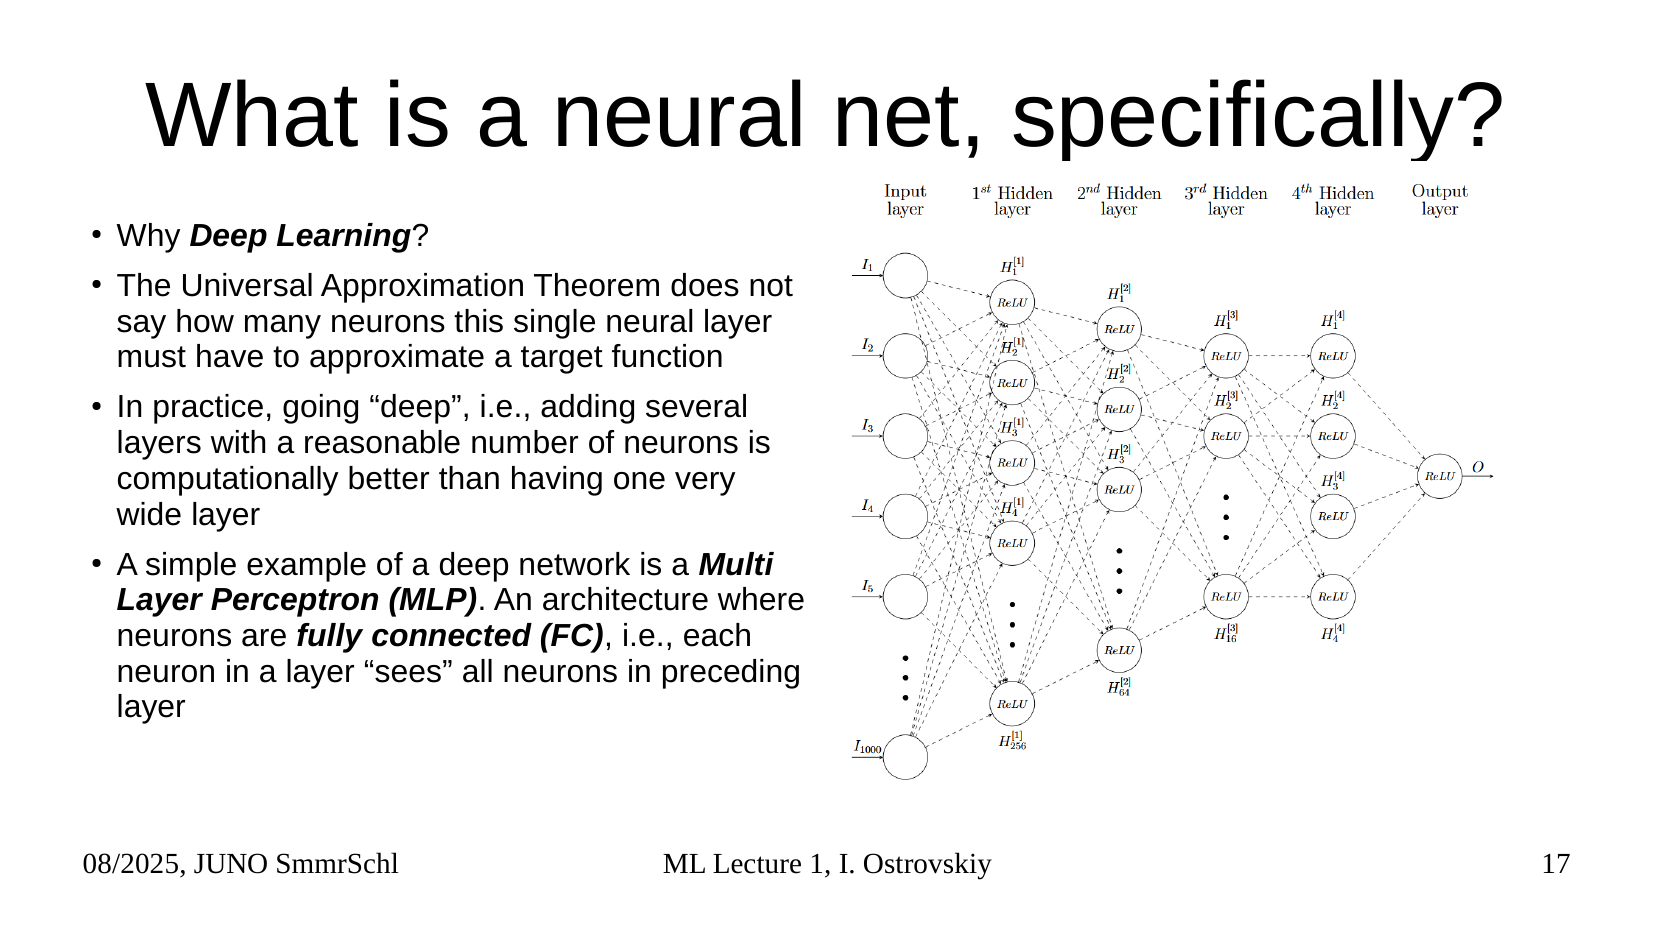

# What is a neural net, specifically?
Why Deep Learning?
The Universal Approximation Theorem does not say how many neurons this single neural layer must have to approximate a target function
In practice, going “deep”, i.e., adding several layers with a reasonable number of neurons is computationally better than having one very wide layer
A simple example of a deep network is a Multi Layer Perceptron (MLP). An architecture where neurons are fully connected (FC), i.e., each neuron in a layer “sees” all neurons in preceding layer
08/2025, JUNO SmmrSchl
ML Lecture 1, I. Ostrovskiy
17